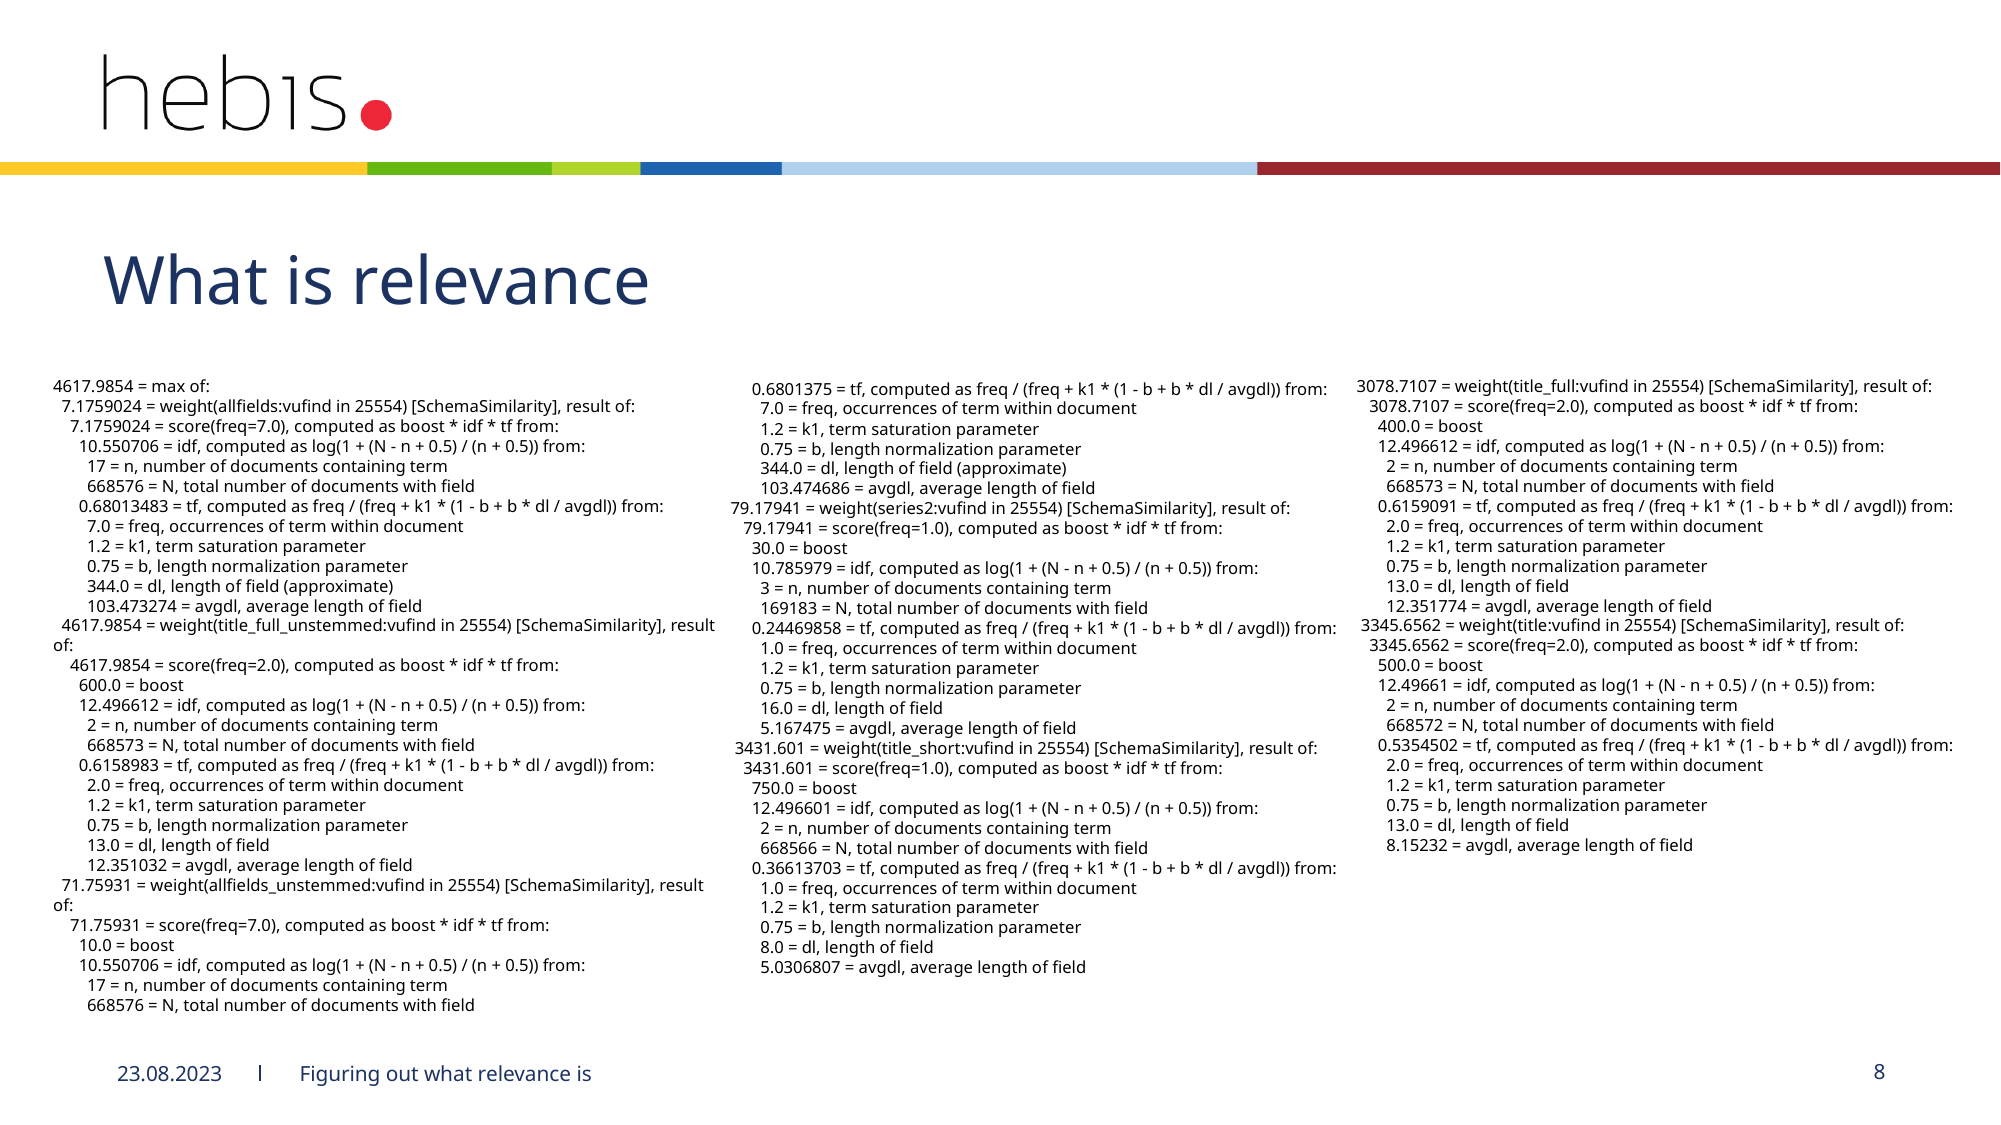

# What is relevance
4617.9854 = max of:
 7.1759024 = weight(allfields:vufind in 25554) [SchemaSimilarity], result of:
 7.1759024 = score(freq=7.0), computed as boost * idf * tf from:
 10.550706 = idf, computed as log(1 + (N - n + 0.5) / (n + 0.5)) from:
 17 = n, number of documents containing term
 668576 = N, total number of documents with field
 0.68013483 = tf, computed as freq / (freq + k1 * (1 - b + b * dl / avgdl)) from:
 7.0 = freq, occurrences of term within document
 1.2 = k1, term saturation parameter
 0.75 = b, length normalization parameter
 344.0 = dl, length of field (approximate)
 103.473274 = avgdl, average length of field
 4617.9854 = weight(title_full_unstemmed:vufind in 25554) [SchemaSimilarity], result of:
 4617.9854 = score(freq=2.0), computed as boost * idf * tf from:
 600.0 = boost
 12.496612 = idf, computed as log(1 + (N - n + 0.5) / (n + 0.5)) from:
 2 = n, number of documents containing term
 668573 = N, total number of documents with field
 0.6158983 = tf, computed as freq / (freq + k1 * (1 - b + b * dl / avgdl)) from:
 2.0 = freq, occurrences of term within document
 1.2 = k1, term saturation parameter
 0.75 = b, length normalization parameter
 13.0 = dl, length of field
 12.351032 = avgdl, average length of field
 71.75931 = weight(allfields_unstemmed:vufind in 25554) [SchemaSimilarity], result of:
 71.75931 = score(freq=7.0), computed as boost * idf * tf from:
 10.0 = boost
 10.550706 = idf, computed as log(1 + (N - n + 0.5) / (n + 0.5)) from:
 17 = n, number of documents containing term
 668576 = N, total number of documents with field
 3078.7107 = weight(title_full:vufind in 25554) [SchemaSimilarity], result of:
 3078.7107 = score(freq=2.0), computed as boost * idf * tf from:
 400.0 = boost
 12.496612 = idf, computed as log(1 + (N - n + 0.5) / (n + 0.5)) from:
 2 = n, number of documents containing term
 668573 = N, total number of documents with field
 0.6159091 = tf, computed as freq / (freq + k1 * (1 - b + b * dl / avgdl)) from:
 2.0 = freq, occurrences of term within document
 1.2 = k1, term saturation parameter
 0.75 = b, length normalization parameter
 13.0 = dl, length of field
 12.351774 = avgdl, average length of field
 3345.6562 = weight(title:vufind in 25554) [SchemaSimilarity], result of:
 3345.6562 = score(freq=2.0), computed as boost * idf * tf from:
 500.0 = boost
 12.49661 = idf, computed as log(1 + (N - n + 0.5) / (n + 0.5)) from:
 2 = n, number of documents containing term
 668572 = N, total number of documents with field
 0.5354502 = tf, computed as freq / (freq + k1 * (1 - b + b * dl / avgdl)) from:
 2.0 = freq, occurrences of term within document
 1.2 = k1, term saturation parameter
 0.75 = b, length normalization parameter
 13.0 = dl, length of field
 8.15232 = avgdl, average length of field
 0.6801375 = tf, computed as freq / (freq + k1 * (1 - b + b * dl / avgdl)) from:
 7.0 = freq, occurrences of term within document
 1.2 = k1, term saturation parameter
 0.75 = b, length normalization parameter
 344.0 = dl, length of field (approximate)
 103.474686 = avgdl, average length of field
 79.17941 = weight(series2:vufind in 25554) [SchemaSimilarity], result of:
 79.17941 = score(freq=1.0), computed as boost * idf * tf from:
 30.0 = boost
 10.785979 = idf, computed as log(1 + (N - n + 0.5) / (n + 0.5)) from:
 3 = n, number of documents containing term
 169183 = N, total number of documents with field
 0.24469858 = tf, computed as freq / (freq + k1 * (1 - b + b * dl / avgdl)) from:
 1.0 = freq, occurrences of term within document
 1.2 = k1, term saturation parameter
 0.75 = b, length normalization parameter
 16.0 = dl, length of field
 5.167475 = avgdl, average length of field
 3431.601 = weight(title_short:vufind in 25554) [SchemaSimilarity], result of:
 3431.601 = score(freq=1.0), computed as boost * idf * tf from:
 750.0 = boost
 12.496601 = idf, computed as log(1 + (N - n + 0.5) / (n + 0.5)) from:
 2 = n, number of documents containing term
 668566 = N, total number of documents with field
 0.36613703 = tf, computed as freq / (freq + k1 * (1 - b + b * dl / avgdl)) from:
 1.0 = freq, occurrences of term within document
 1.2 = k1, term saturation parameter
 0.75 = b, length normalization parameter
 8.0 = dl, length of field
 5.0306807 = avgdl, average length of field
23.08.2023
Figuring out what relevance is